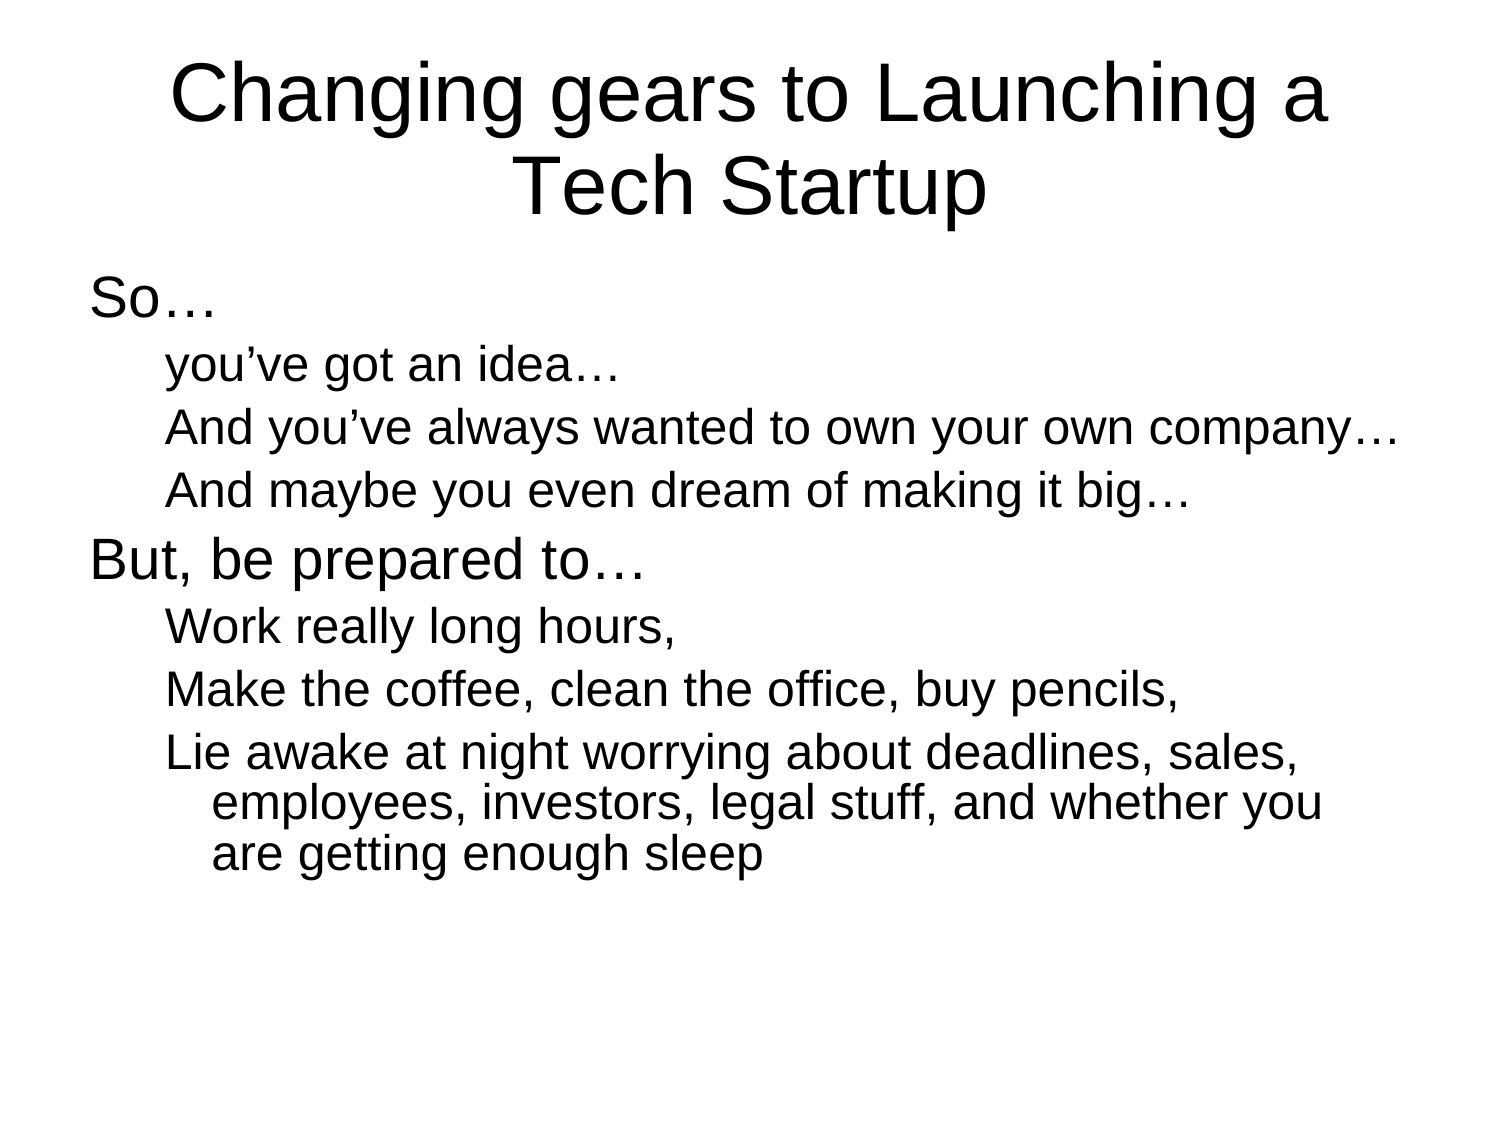

# Changing gears to Launching a Tech Startup
So…
you’ve got an idea…
And you’ve always wanted to own your own company…
And maybe you even dream of making it big…
But, be prepared to…
Work really long hours,
Make the coffee, clean the office, buy pencils,
Lie awake at night worrying about deadlines, sales, employees, investors, legal stuff, and whether you are getting enough sleep